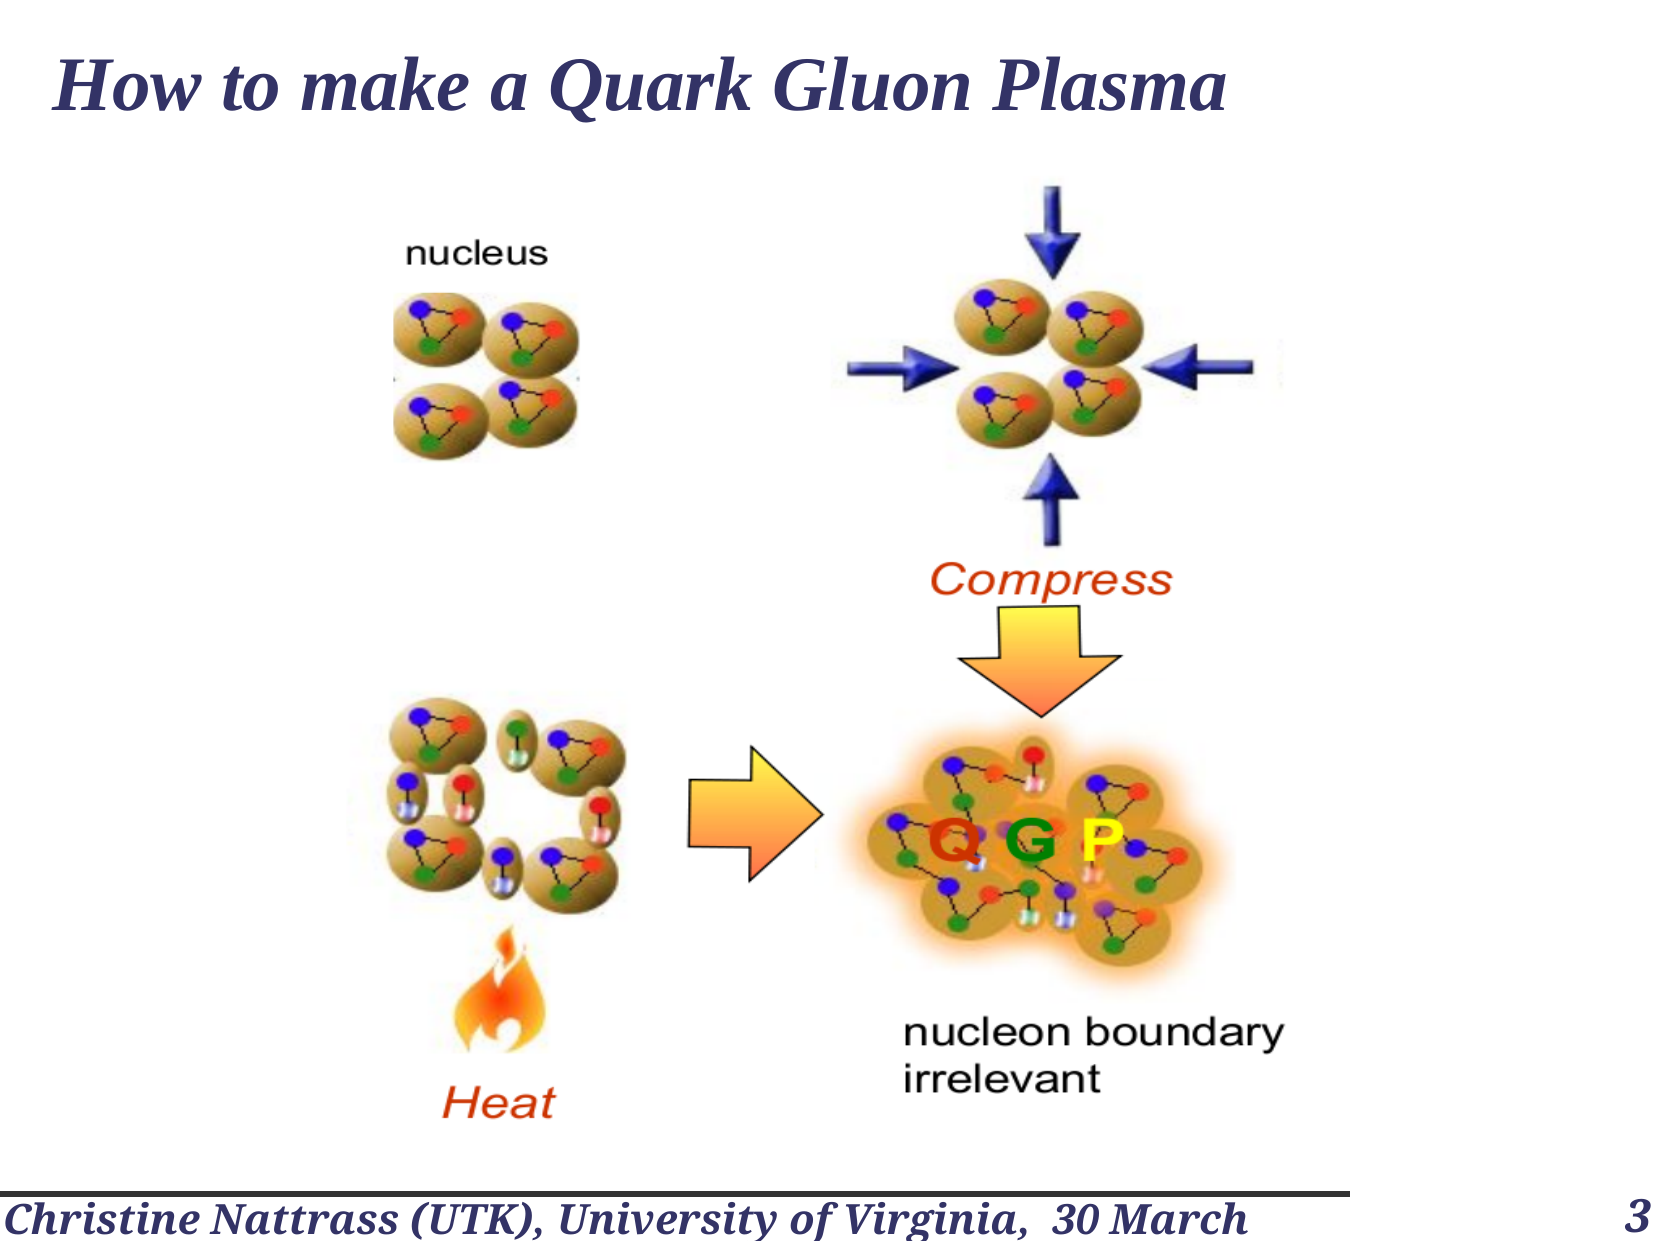

# How to make a Quark Gluon Plasma